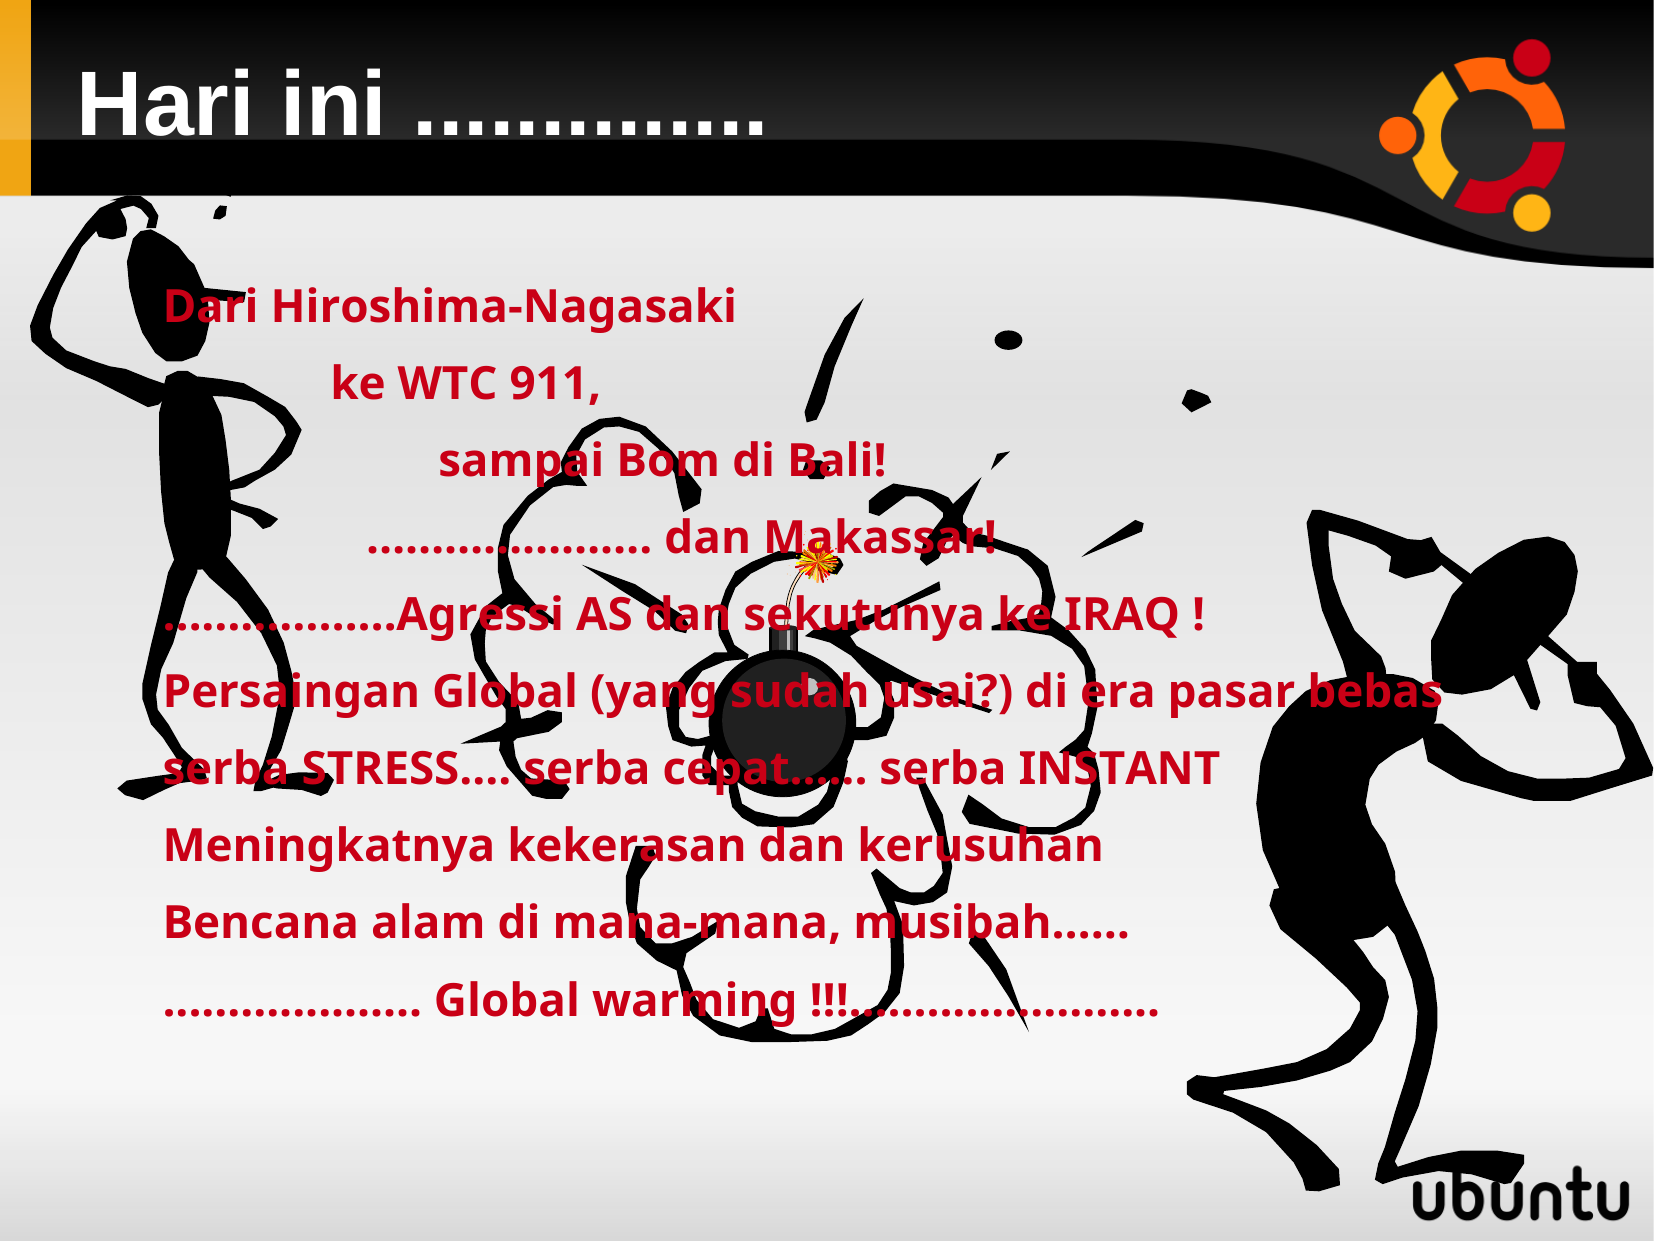

# Hari ini ..............
Dari Hiroshima-Nagasaki
 ke WTC 911,
 sampai Bom di Bali!
 …………………. dan Makassar!
………………Agressi AS dan sekutunya ke IRAQ !
Persaingan Global (yang sudah usai?) di era pasar bebas
serba STRESS.... serba cepat...... serba INSTANT
Meningkatnya kekerasan dan kerusuhan
Bencana alam di mana-mana, musibah……
.................... Global warming !!!........................